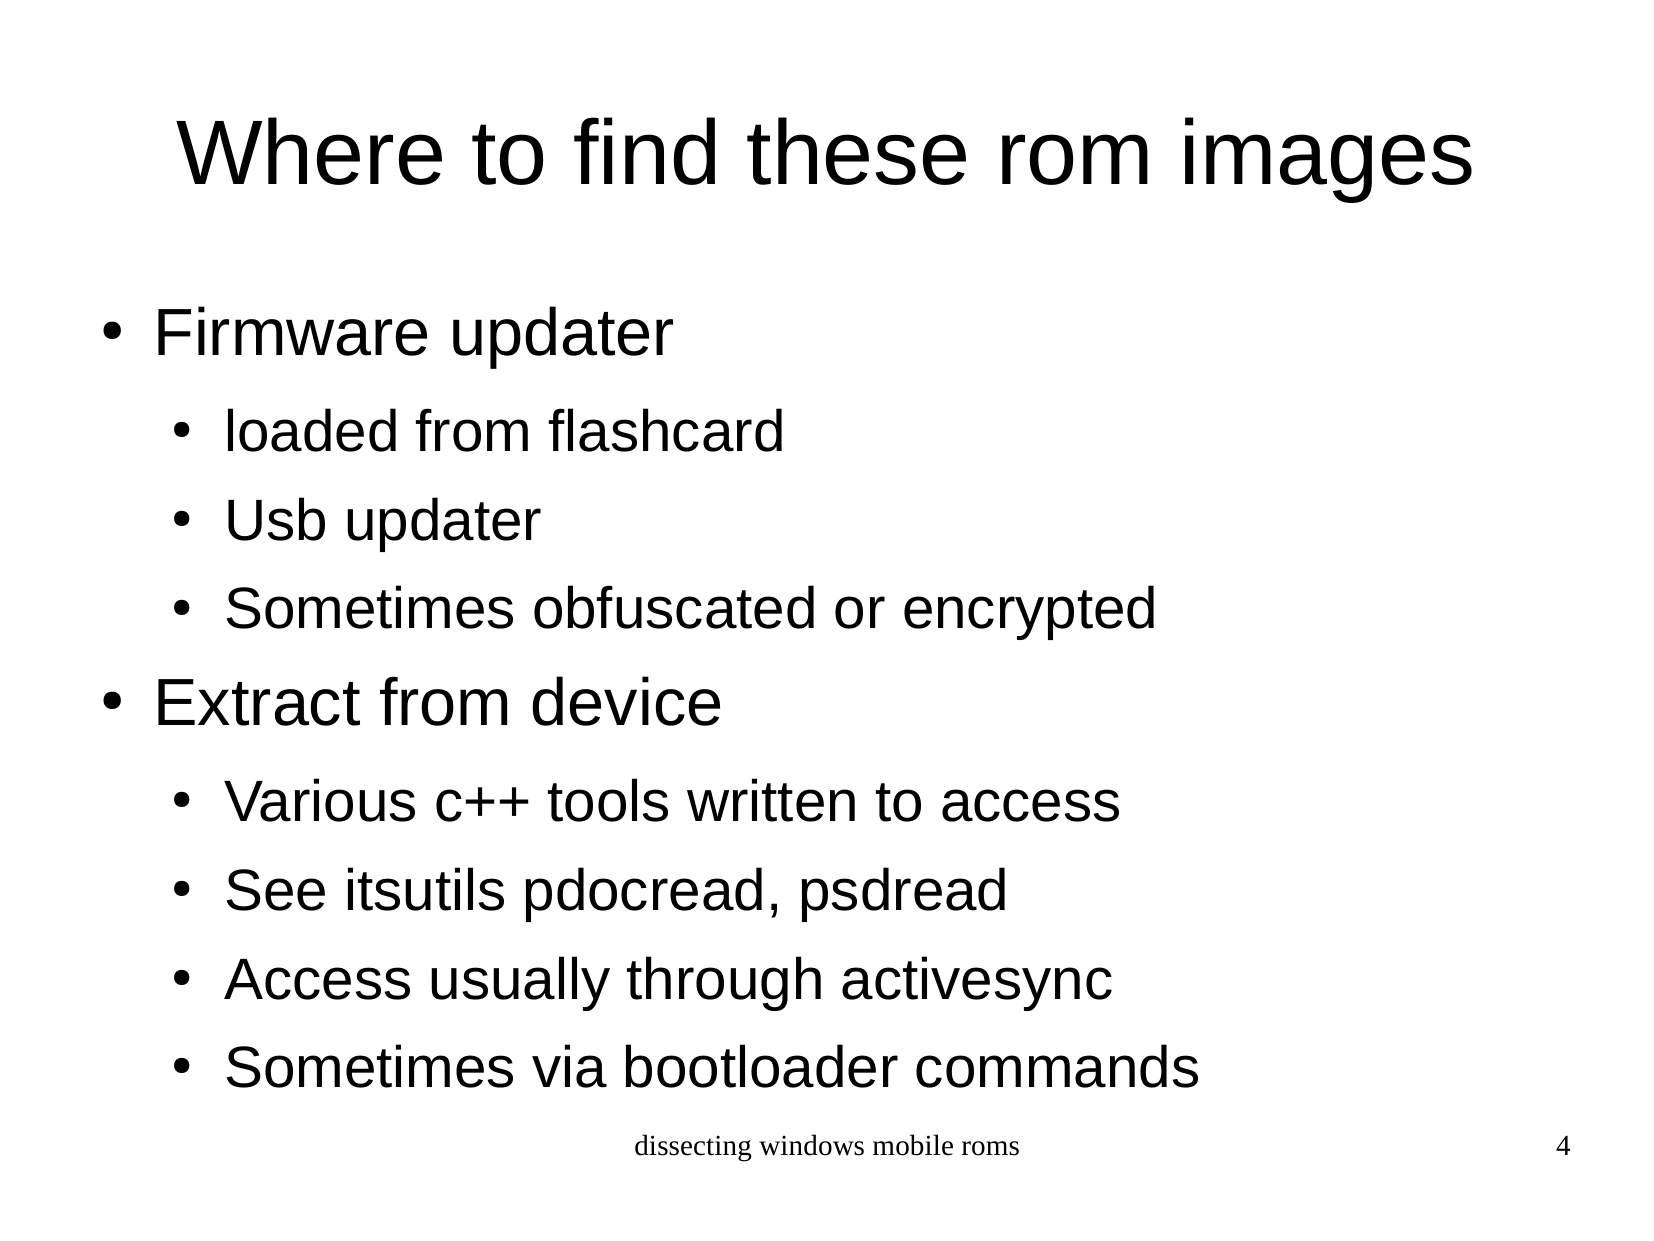

# Where to find these rom images
Firmware updater
loaded from flashcard
Usb updater
Sometimes obfuscated or encrypted
Extract from device
Various c++ tools written to access
See itsutils pdocread, psdread
Access usually through activesync
Sometimes via bootloader commands
dissecting windows mobile roms
4